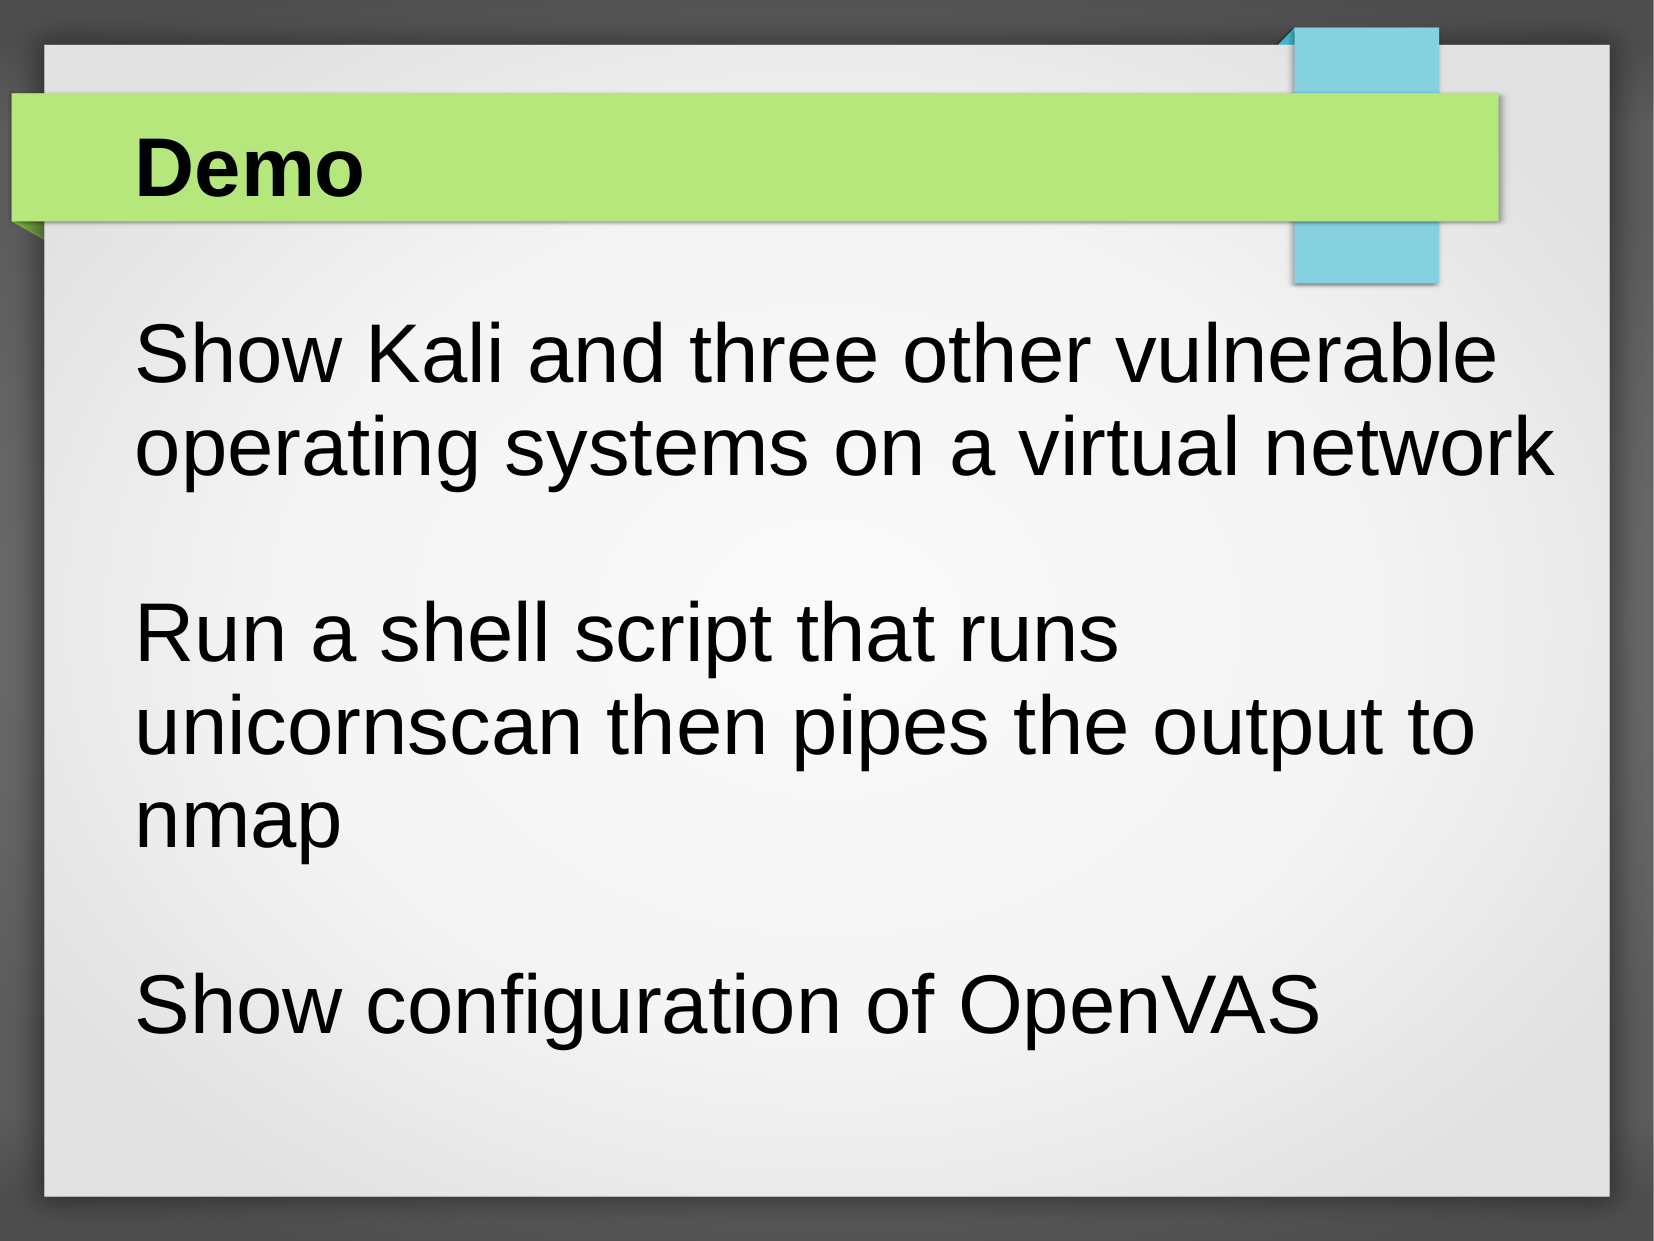

Demo
Show Kali and three other vulnerable
operating systems on a virtual network
Run a shell script that runs
unicornscan then pipes the output to
nmap
Show configuration of OpenVAS